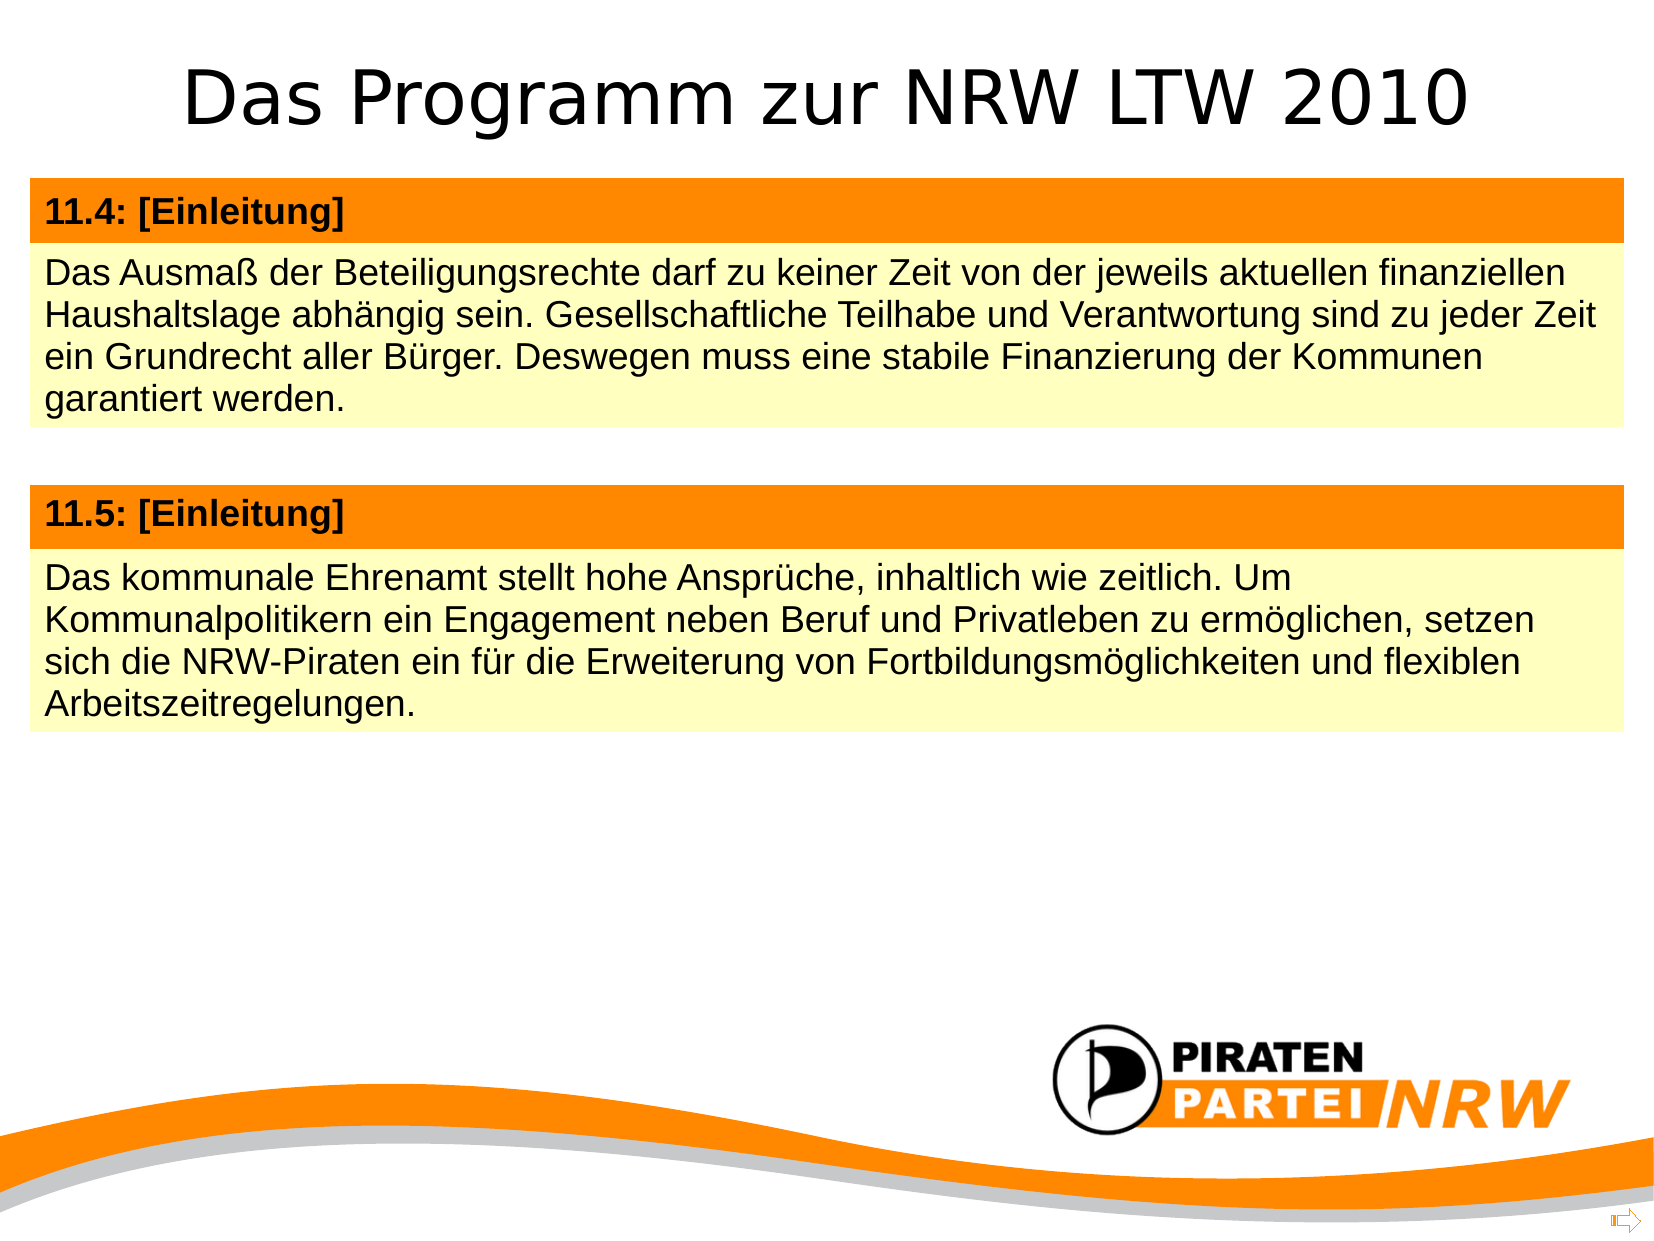

# Das Programm zur NRW LTW 2010
| 11.4: ﻿[Einleitung] |
| --- |
| Das Ausmaß der Beteiligungsrechte darf zu keiner Zeit von der jeweils aktuellen finanziellen Haushaltslage abhängig sein. Gesellschaftliche Teilhabe und Verantwortung sind zu jeder Zeit ein Grundrecht aller Bürger. Deswegen muss eine stabile Finanzierung der Kommunen garantiert werden. |
| |
| 11.5: ﻿[Einleitung] |
| Das kommunale Ehrenamt stellt hohe Ansprüche, inhaltlich wie zeitlich. Um Kommunalpolitikern ein Engagement neben Beruf und Privatleben zu ermöglichen, setzen sich die NRW-Piraten ein für die Erweiterung von Fortbildungsmöglichkeiten und flexiblen Arbeitszeitregelungen. |